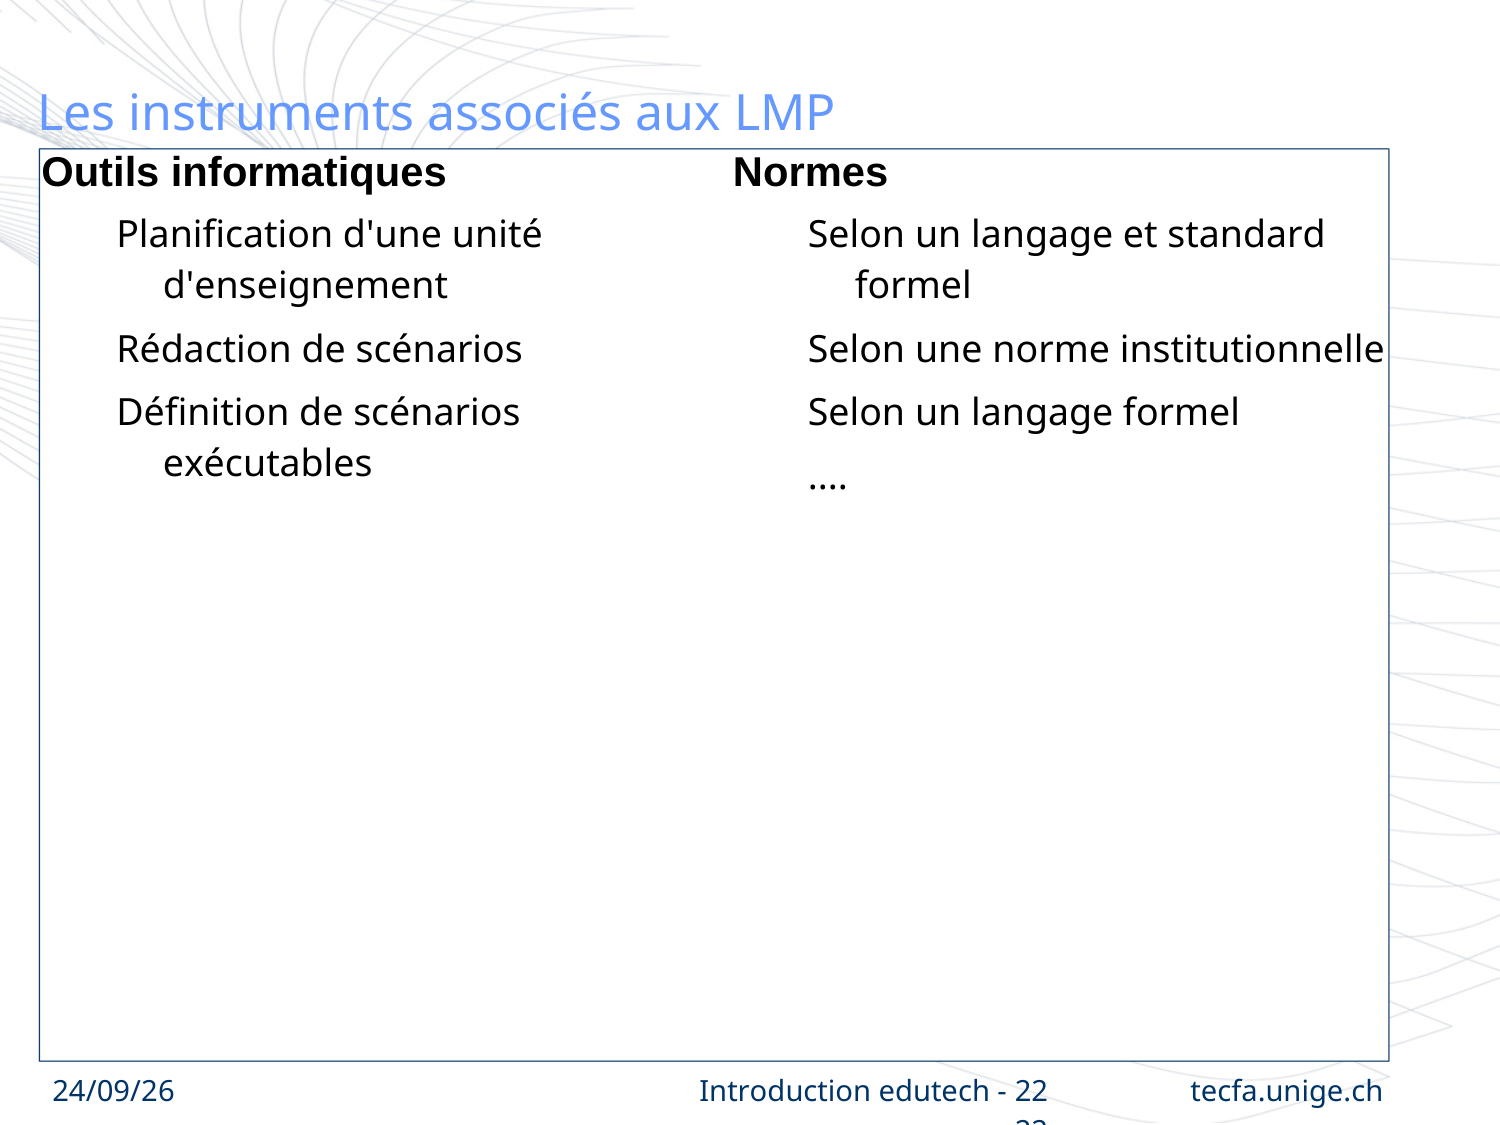

# Les instruments associés aux LMP
Outils informatiques
Planification d'une unité d'enseignement
Rédaction de scénarios
Définition de scénarios exécutables
Normes
Selon un langage et standard formel
Selon une norme institutionnelle
Selon un langage formel
....
22